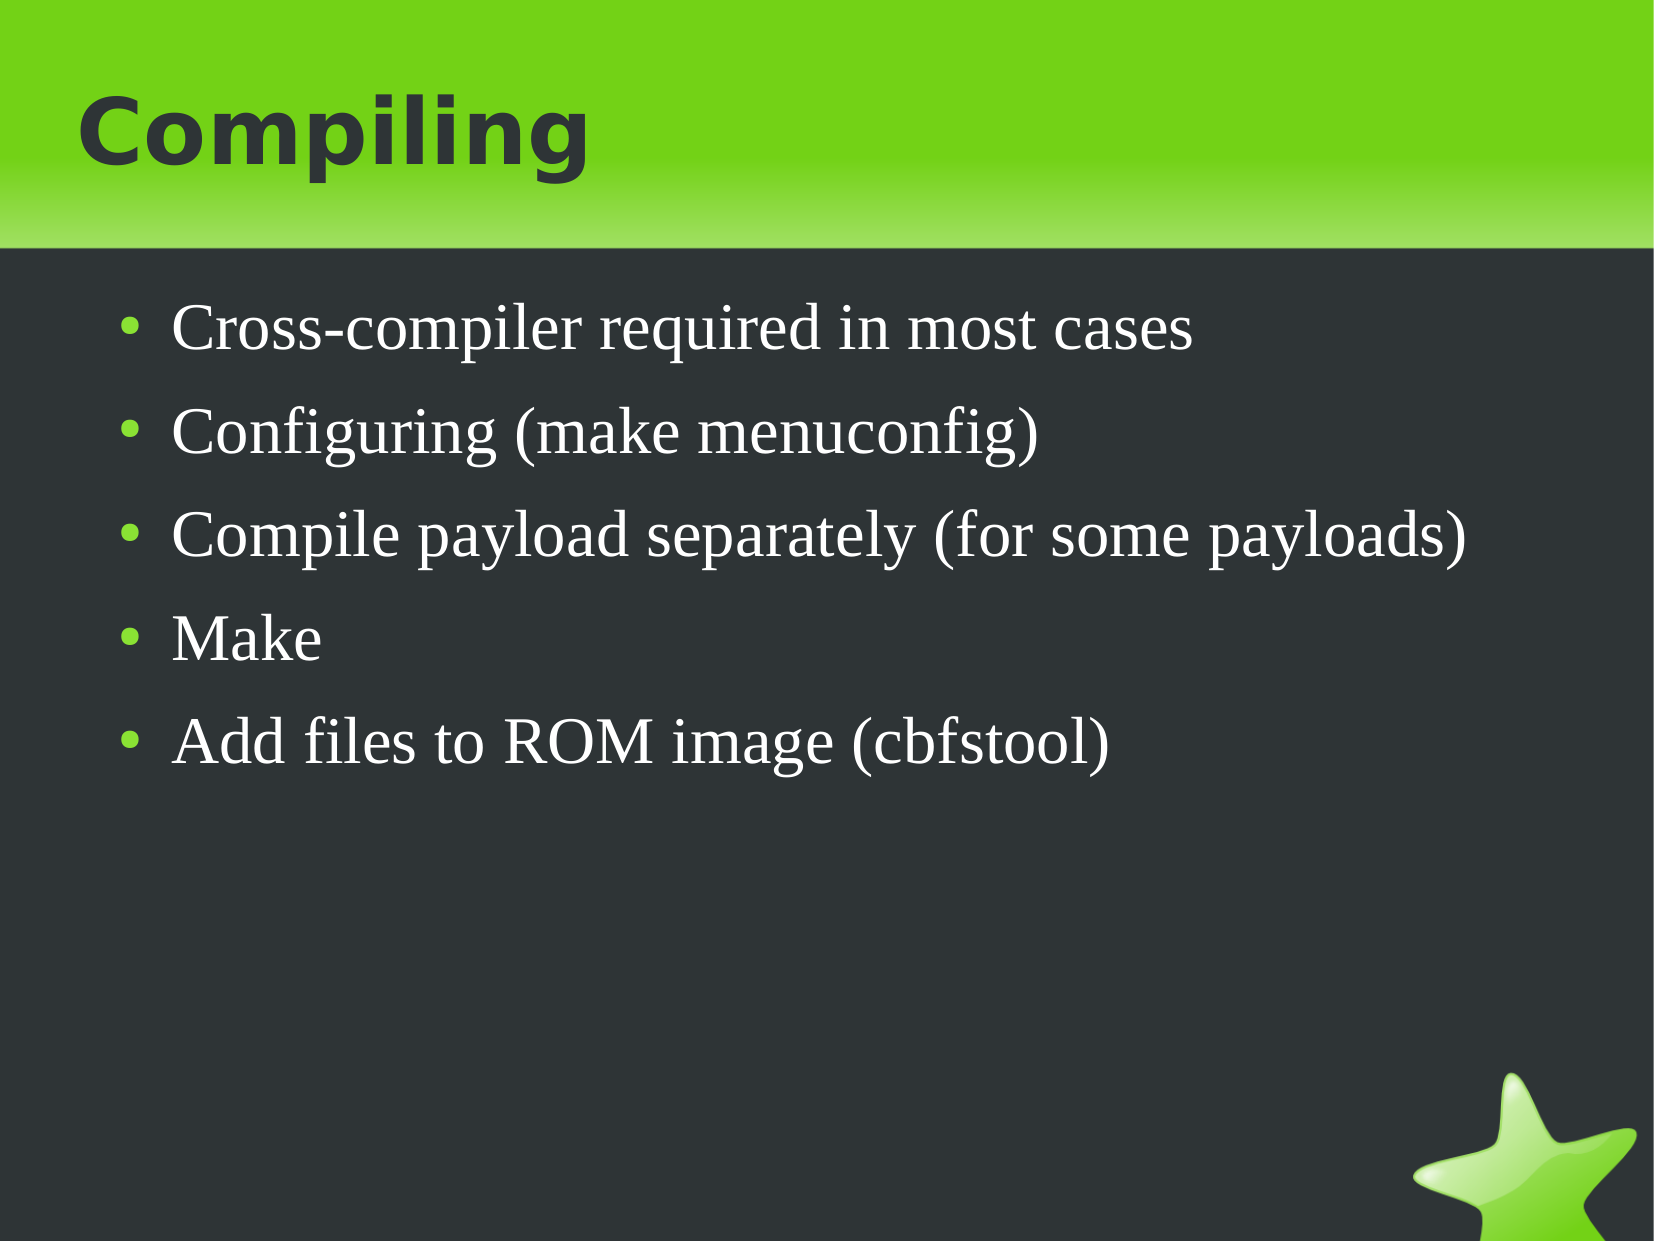

# Compiling
Cross-compiler required in most cases
Configuring (make menuconfig)
Compile payload separately (for some payloads)
Make
Add files to ROM image (cbfstool)